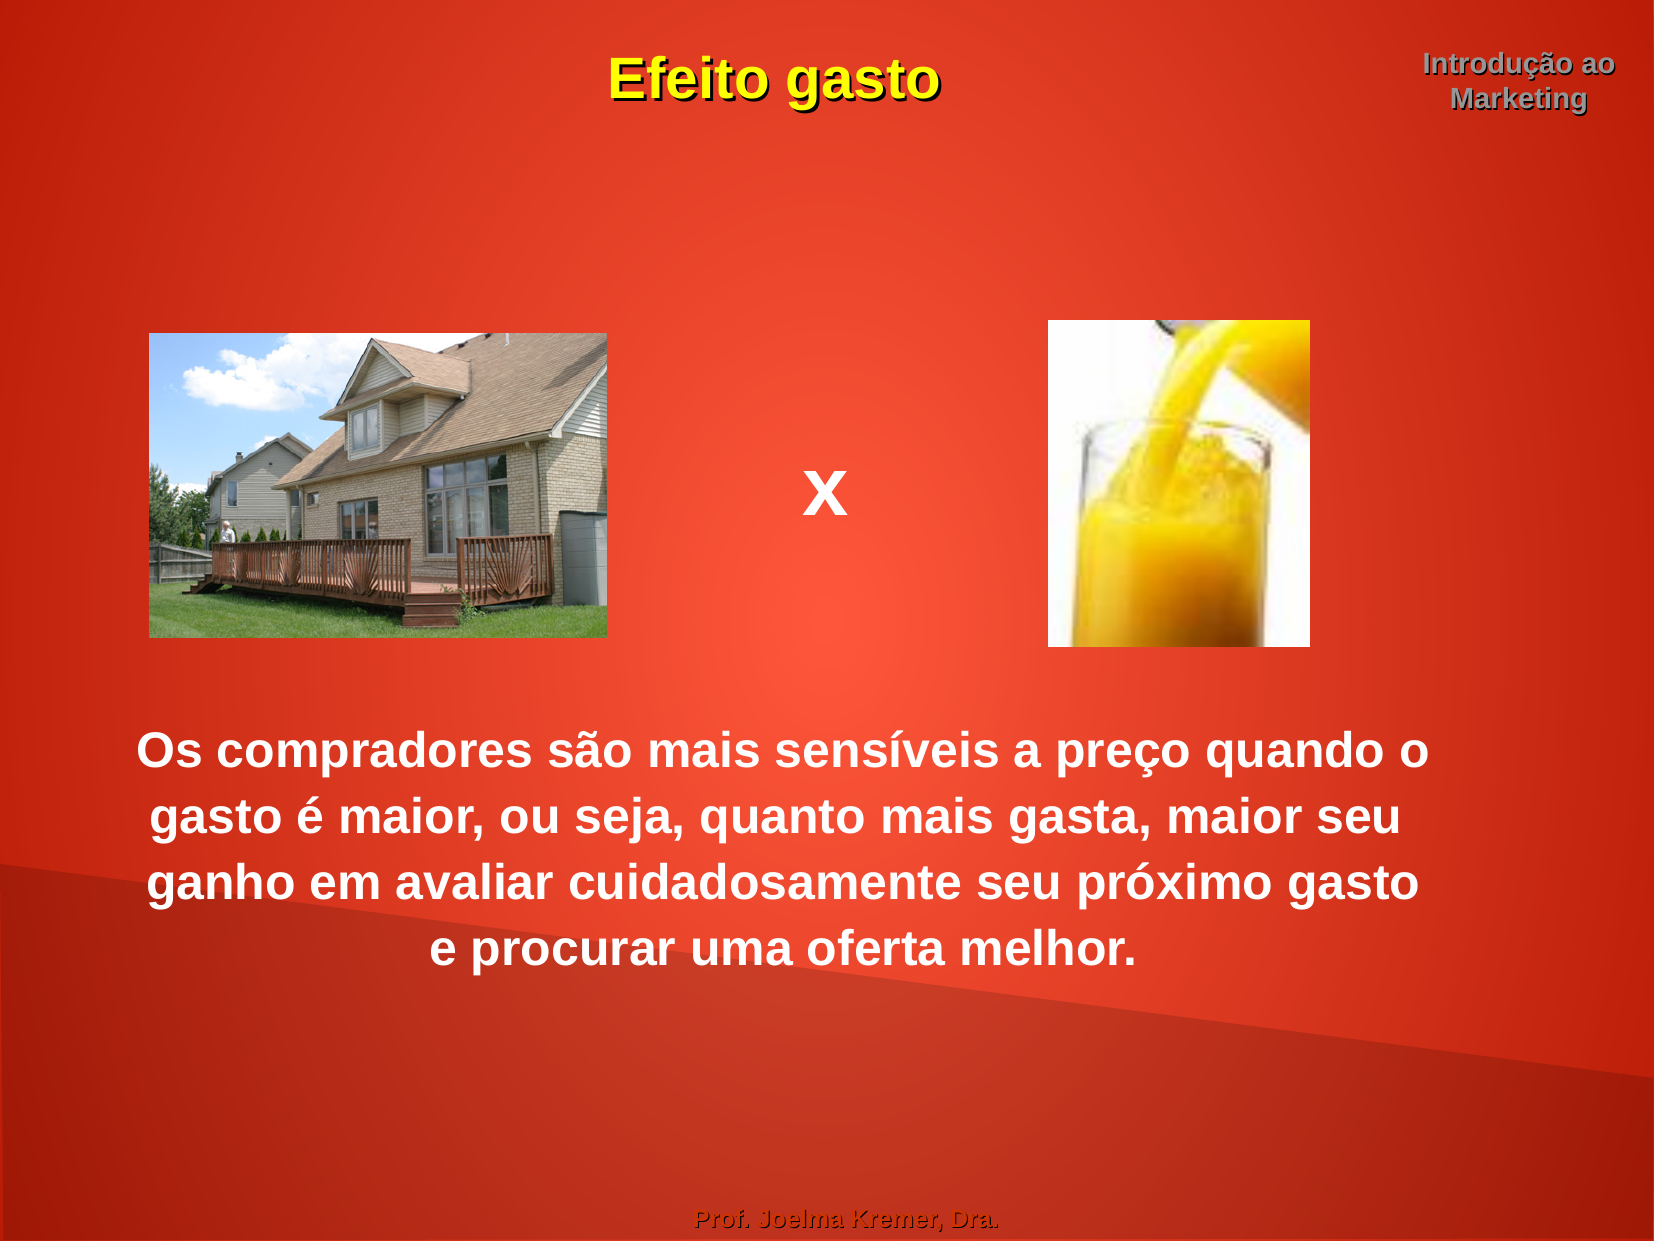

# Introdução ao Marketing
Efeito gasto
x
Os compradores são mais sensíveis a preço quando o
gasto é maior, ou seja, quanto mais gasta, maior seu
ganho em avaliar cuidadosamente seu próximo gasto
e procurar uma oferta melhor.
Prof. Joelma Kremer, Dra.